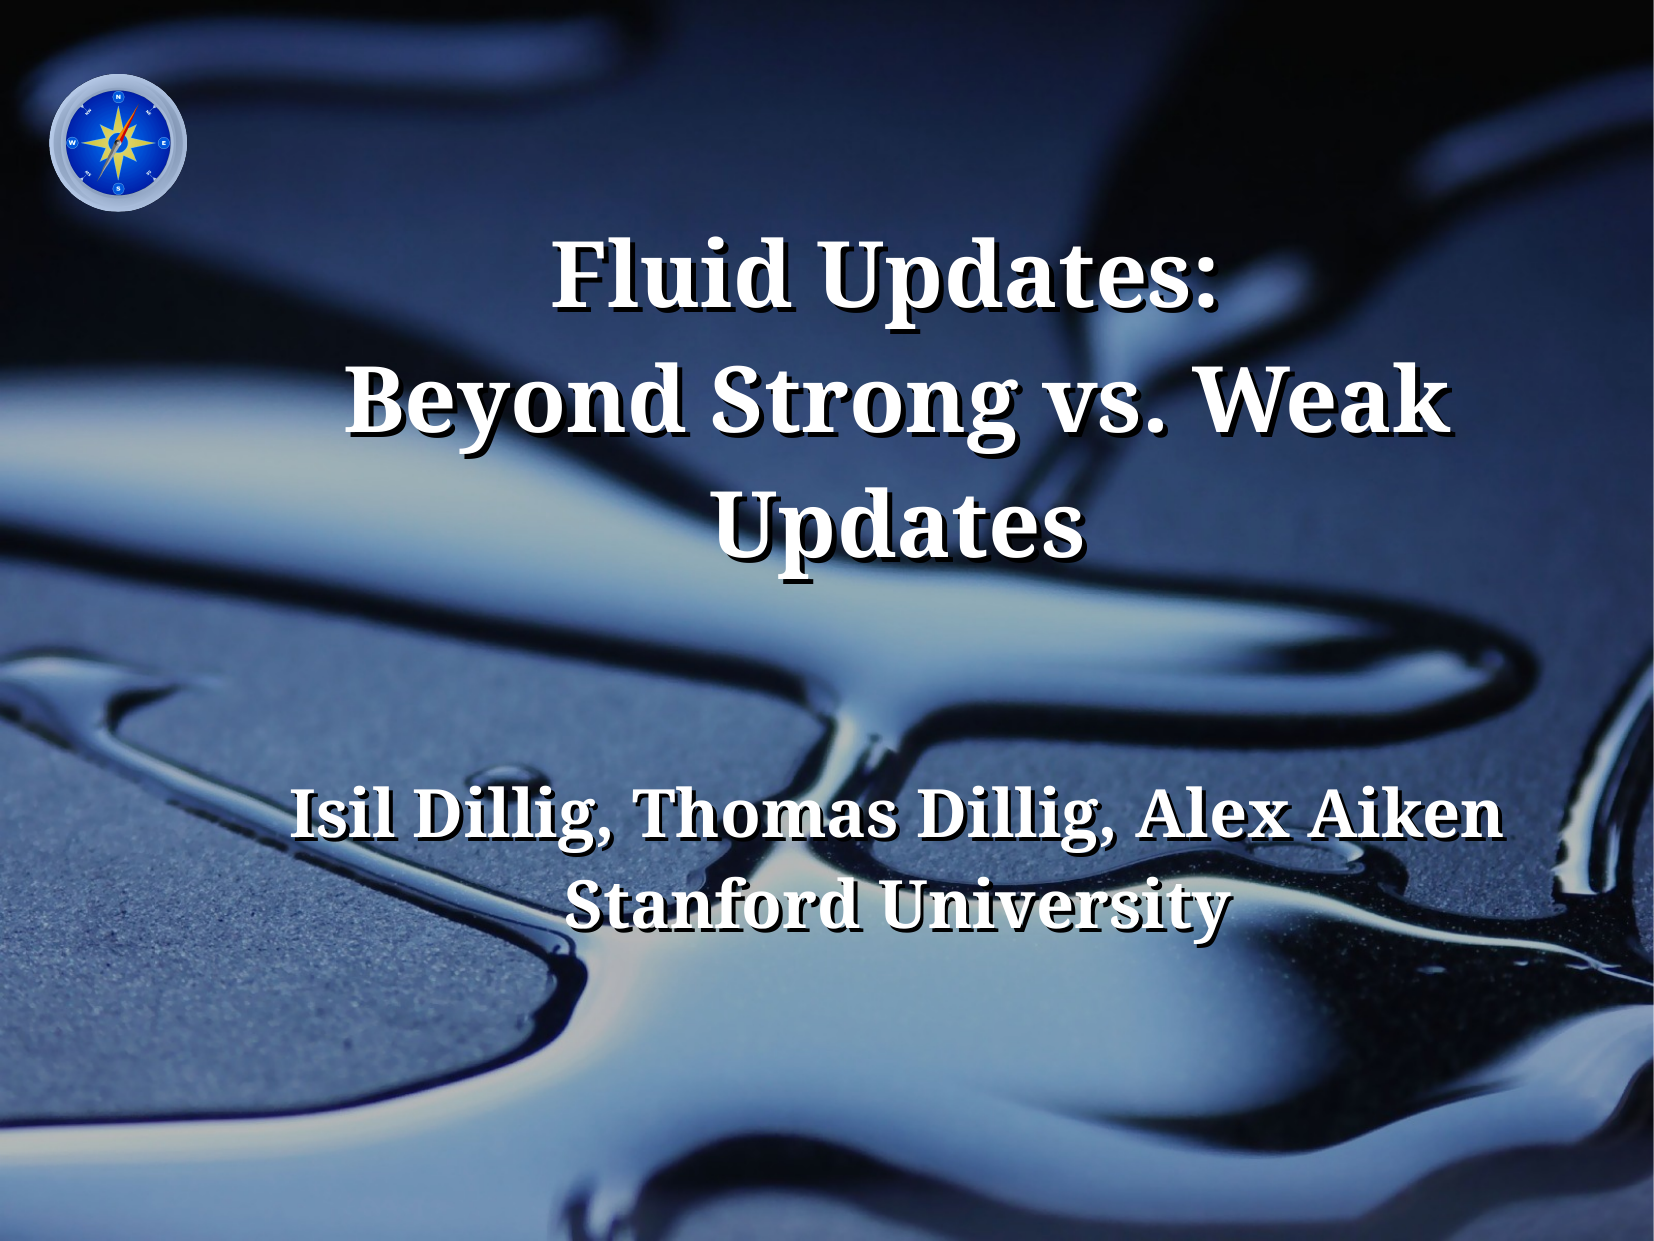

# Fluid Updates:
Beyond Strong vs. Weak Updates
Isil Dillig, Thomas Dillig, Alex Aiken
Stanford University